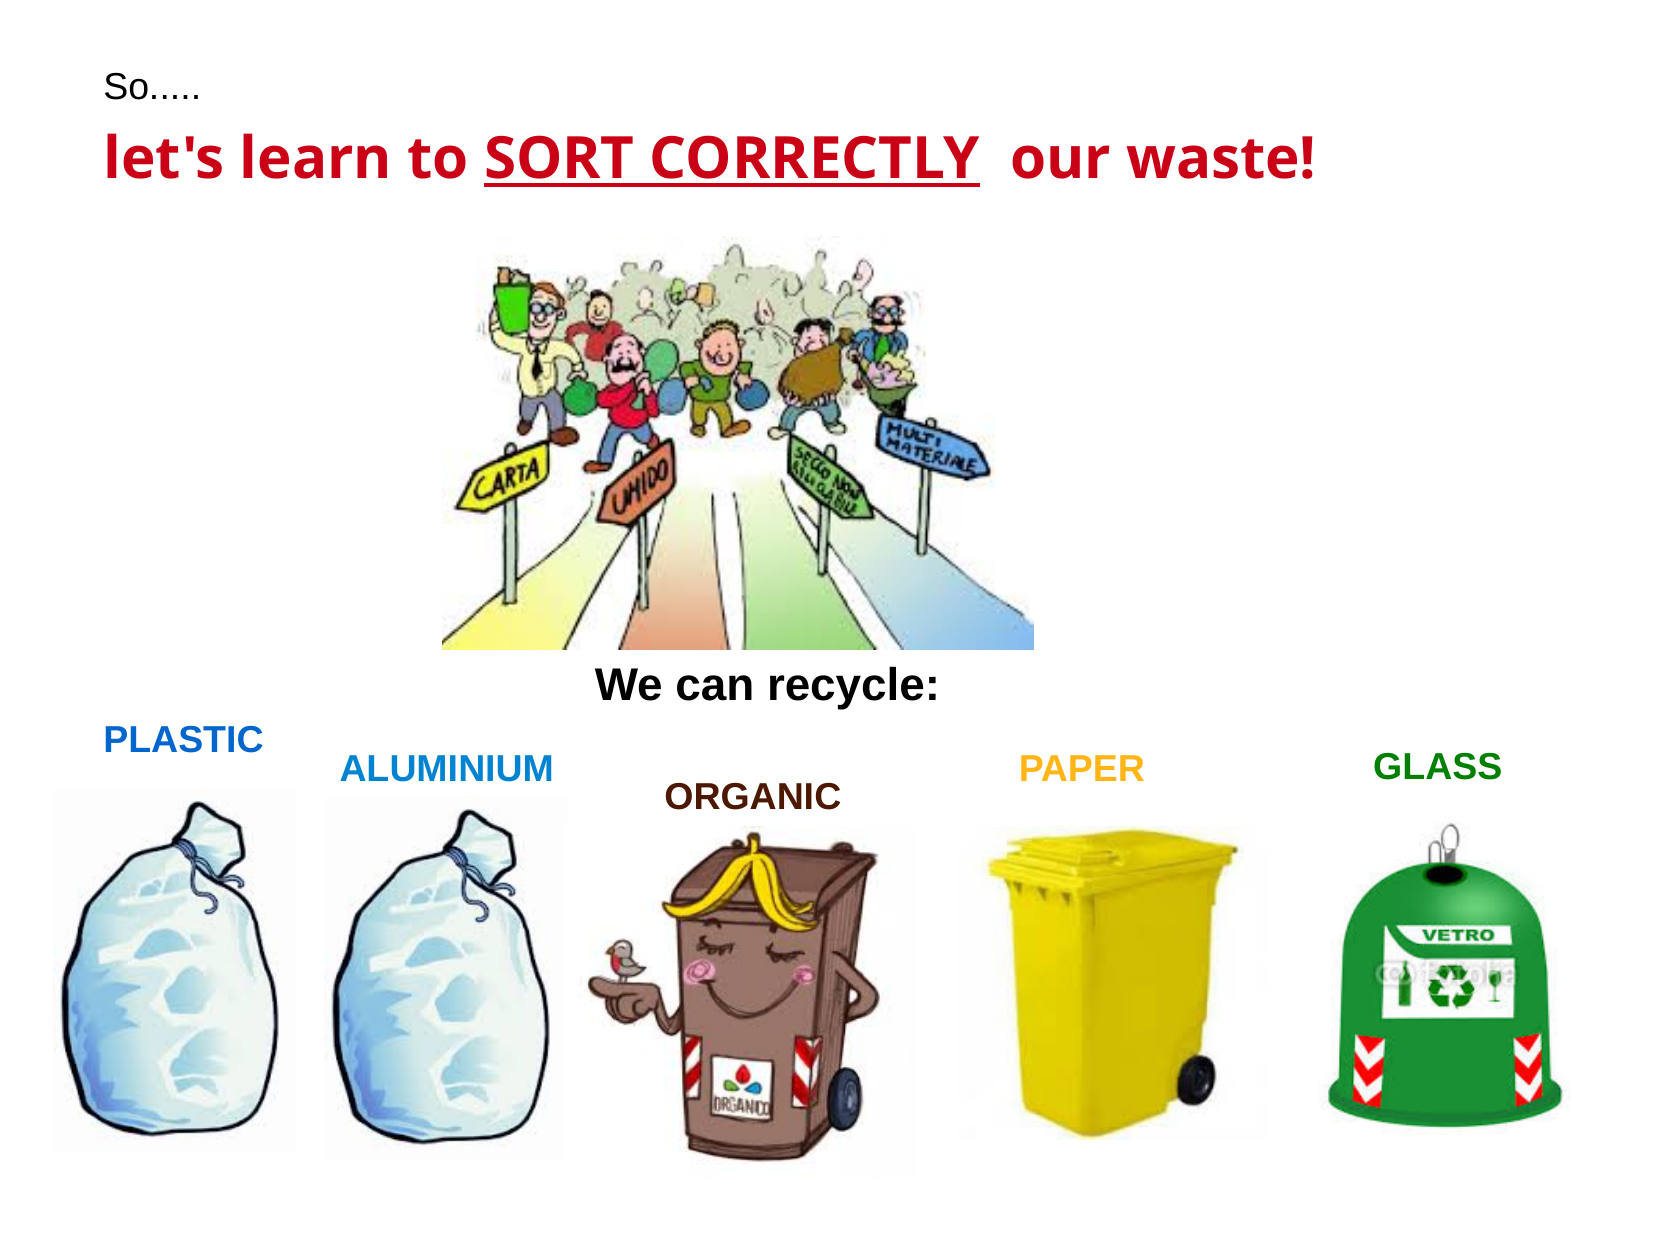

So.....
let's learn to SORT CORRECTLY our waste!
We can recycle:
PLASTIC
GLASS
ALUMINIUM
PAPER
ORGANIC